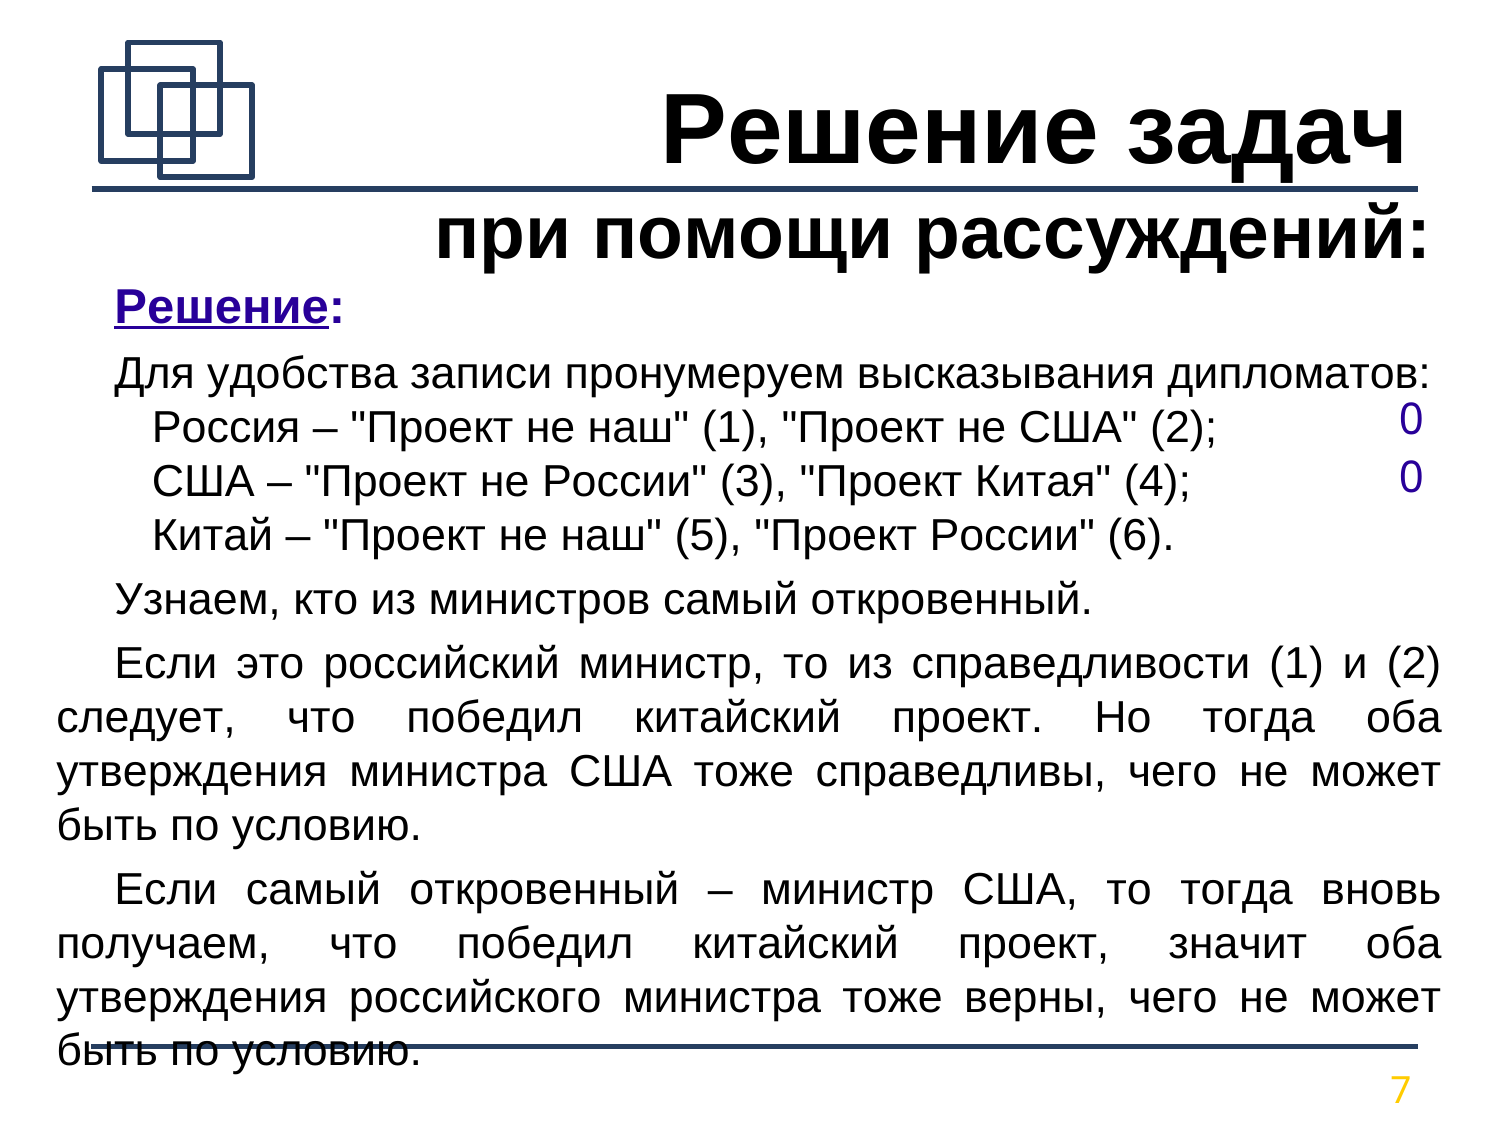

Решение задач
при помощи рассуждений:
# Решение:
Для удобства записи пронумеруем высказывания дипломатов:
 Россия – "Проект не наш" (1), "Проект не США" (2);
 США – "Проект не России" (3), "Проект Китая" (4);
 Китай – "Проект не наш" (5), "Проект России" (6).
Узнаем, кто из министров самый откровенный.
Если это российский министр, то из справедливости (1) и (2) следует, что победил китайский проект. Но тогда оба утверждения министра США тоже справедливы, чего не может быть по условию.
Если самый откровенный – министр США, то тогда вновь получаем, что победил китайский проект, значит оба утверждения российского министра тоже верны, чего не может быть по условию.
0
0